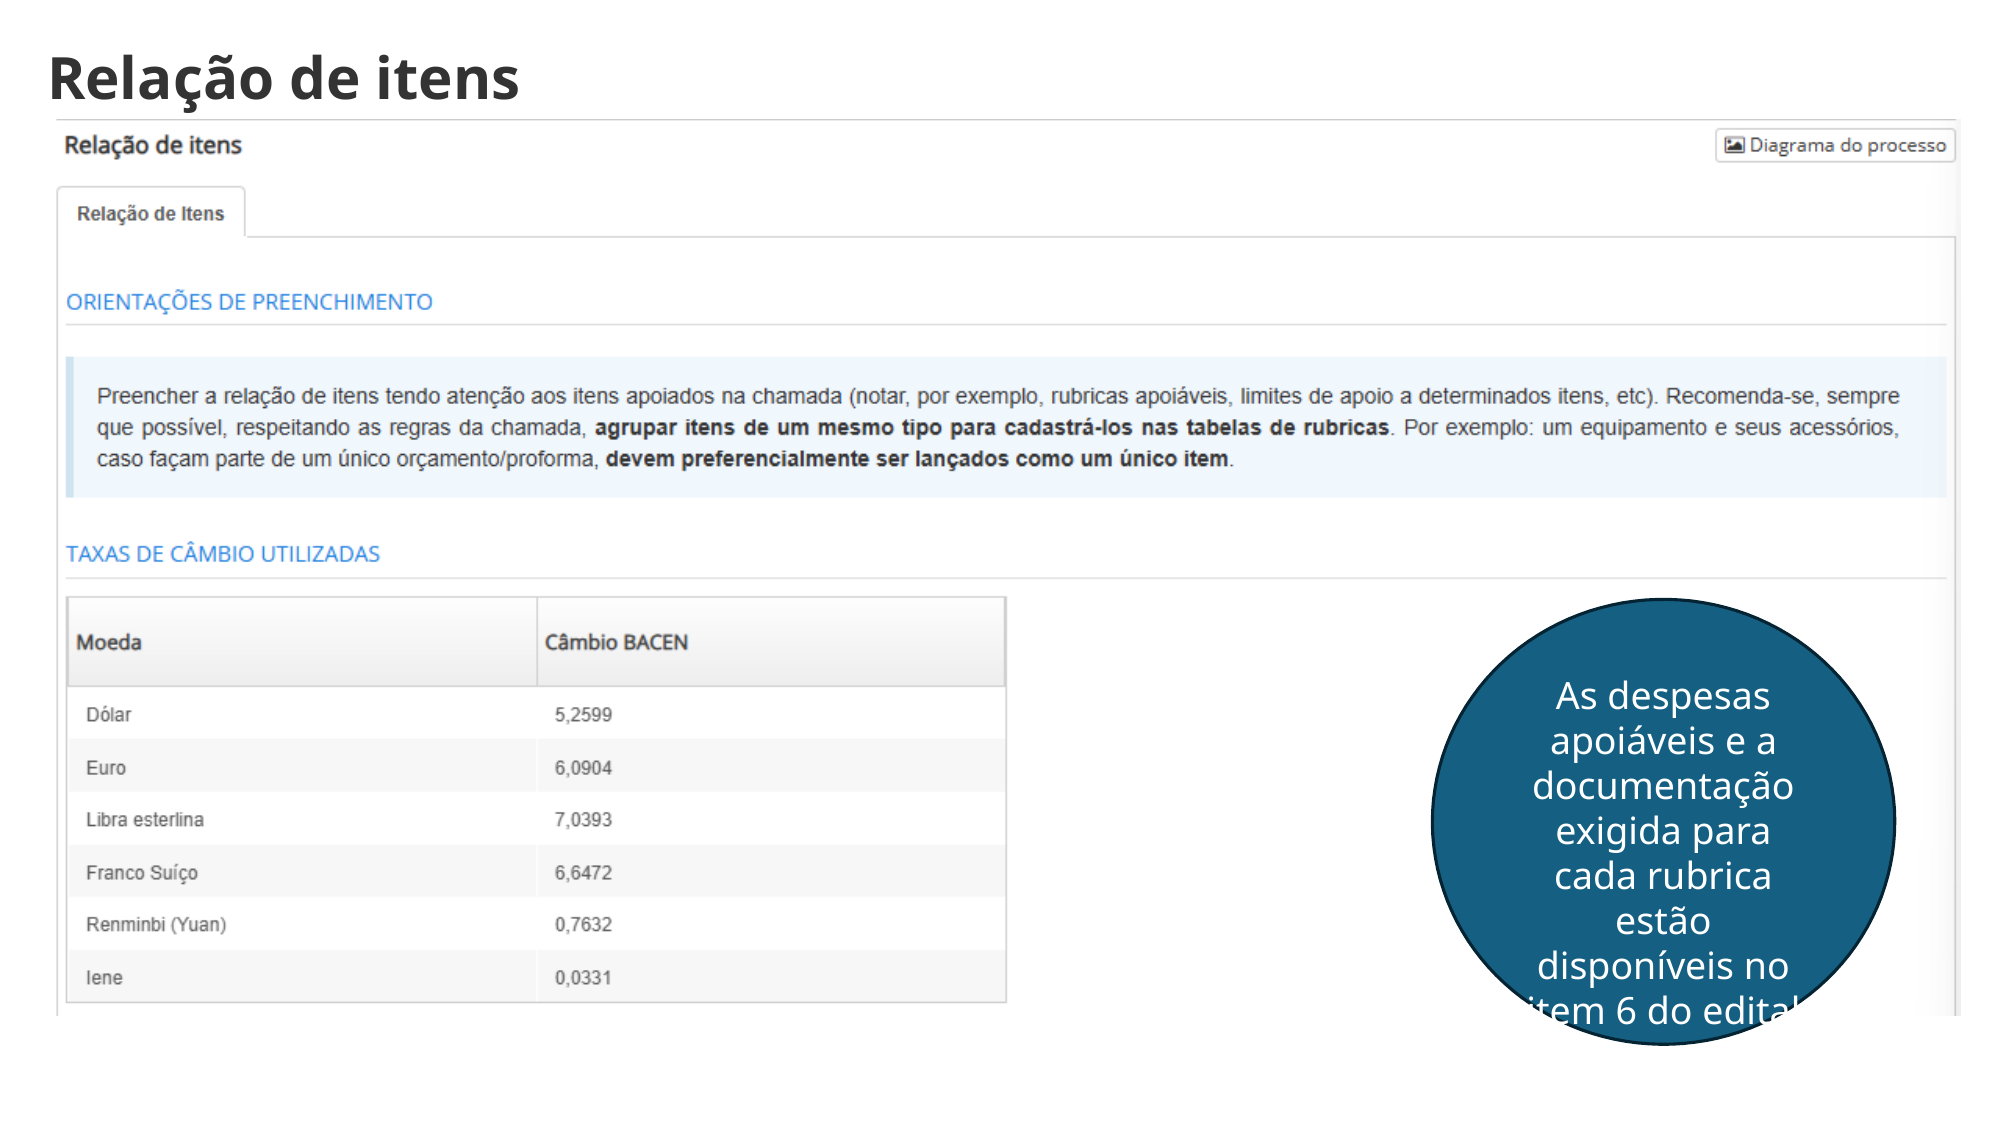

# Relação de itens
As despesas apoiáveis e a documentação exigida para cada rubrica estão disponíveis no item 6 do edital e no anexo 3.